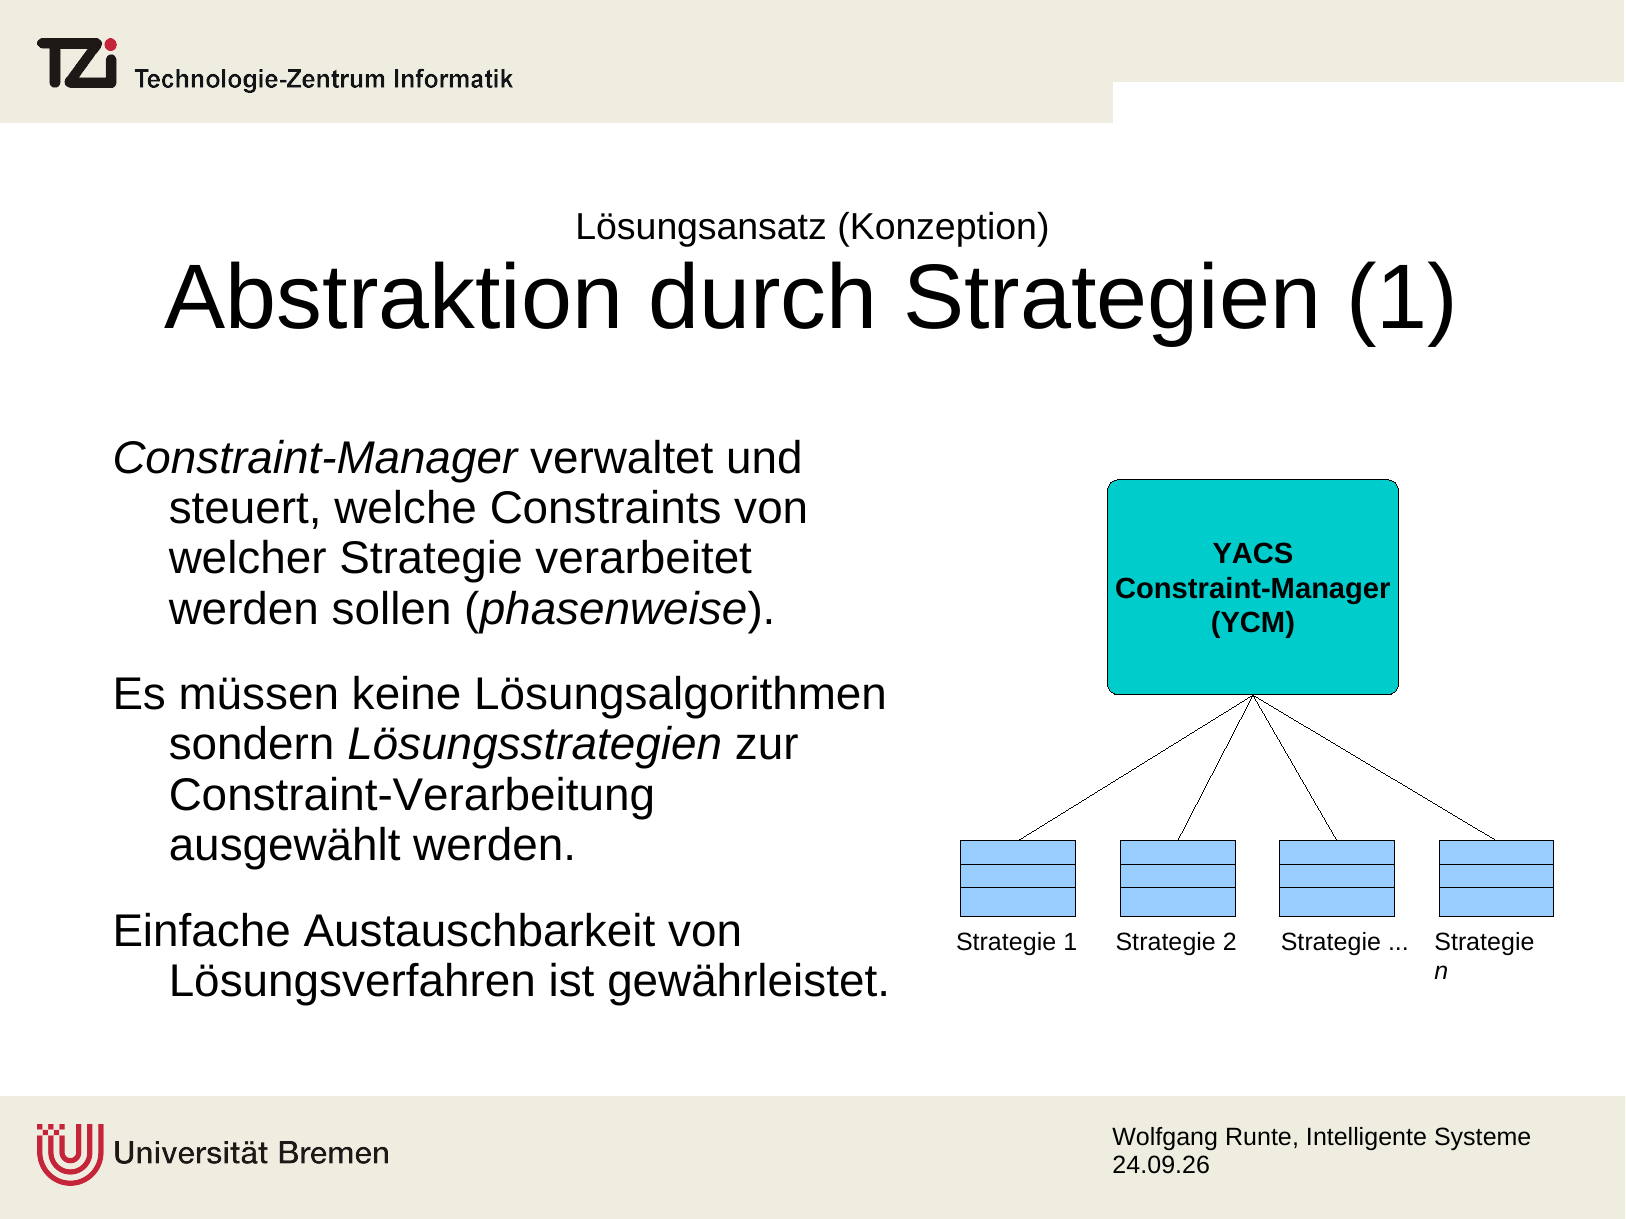

# Lösungsansatz (Konzeption) Abstraktion durch Strategien (1)
Constraint-Manager verwaltet und steuert, welche Constraints von welcher Strategie verarbeitet werden sollen (phasenweise).
Es müssen keine Lösungsalgorithmen sondern Lösungsstrategien zur Constraint-Verarbeitung ausgewählt werden.
Einfache Austauschbarkeit von Lösungsverfahren ist gewährleistet.
YACS
Constraint-Manager
(YCM)
Strategie 1
Strategie 2
Strategie ...
Strategie n